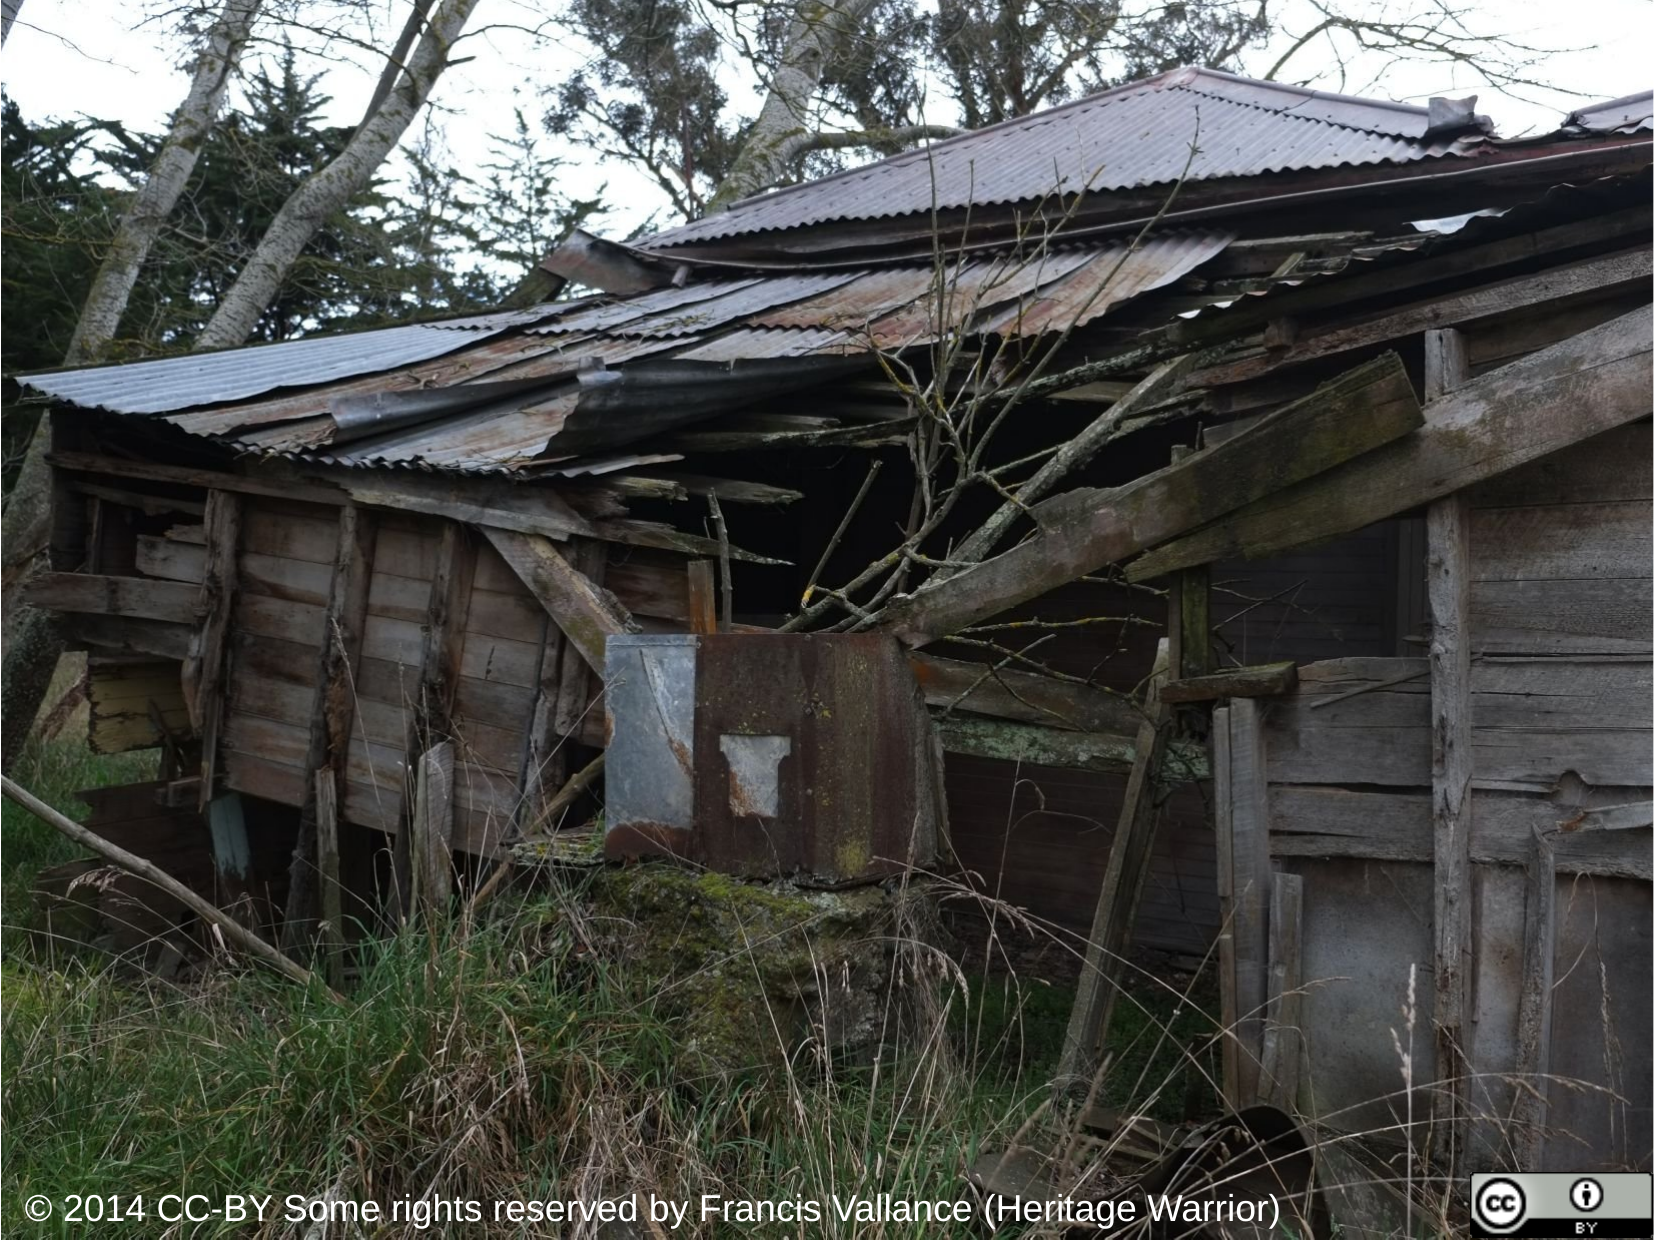

© 2014 CC-BY Some rights reserved by Francis Vallance (Heritage Warrior)